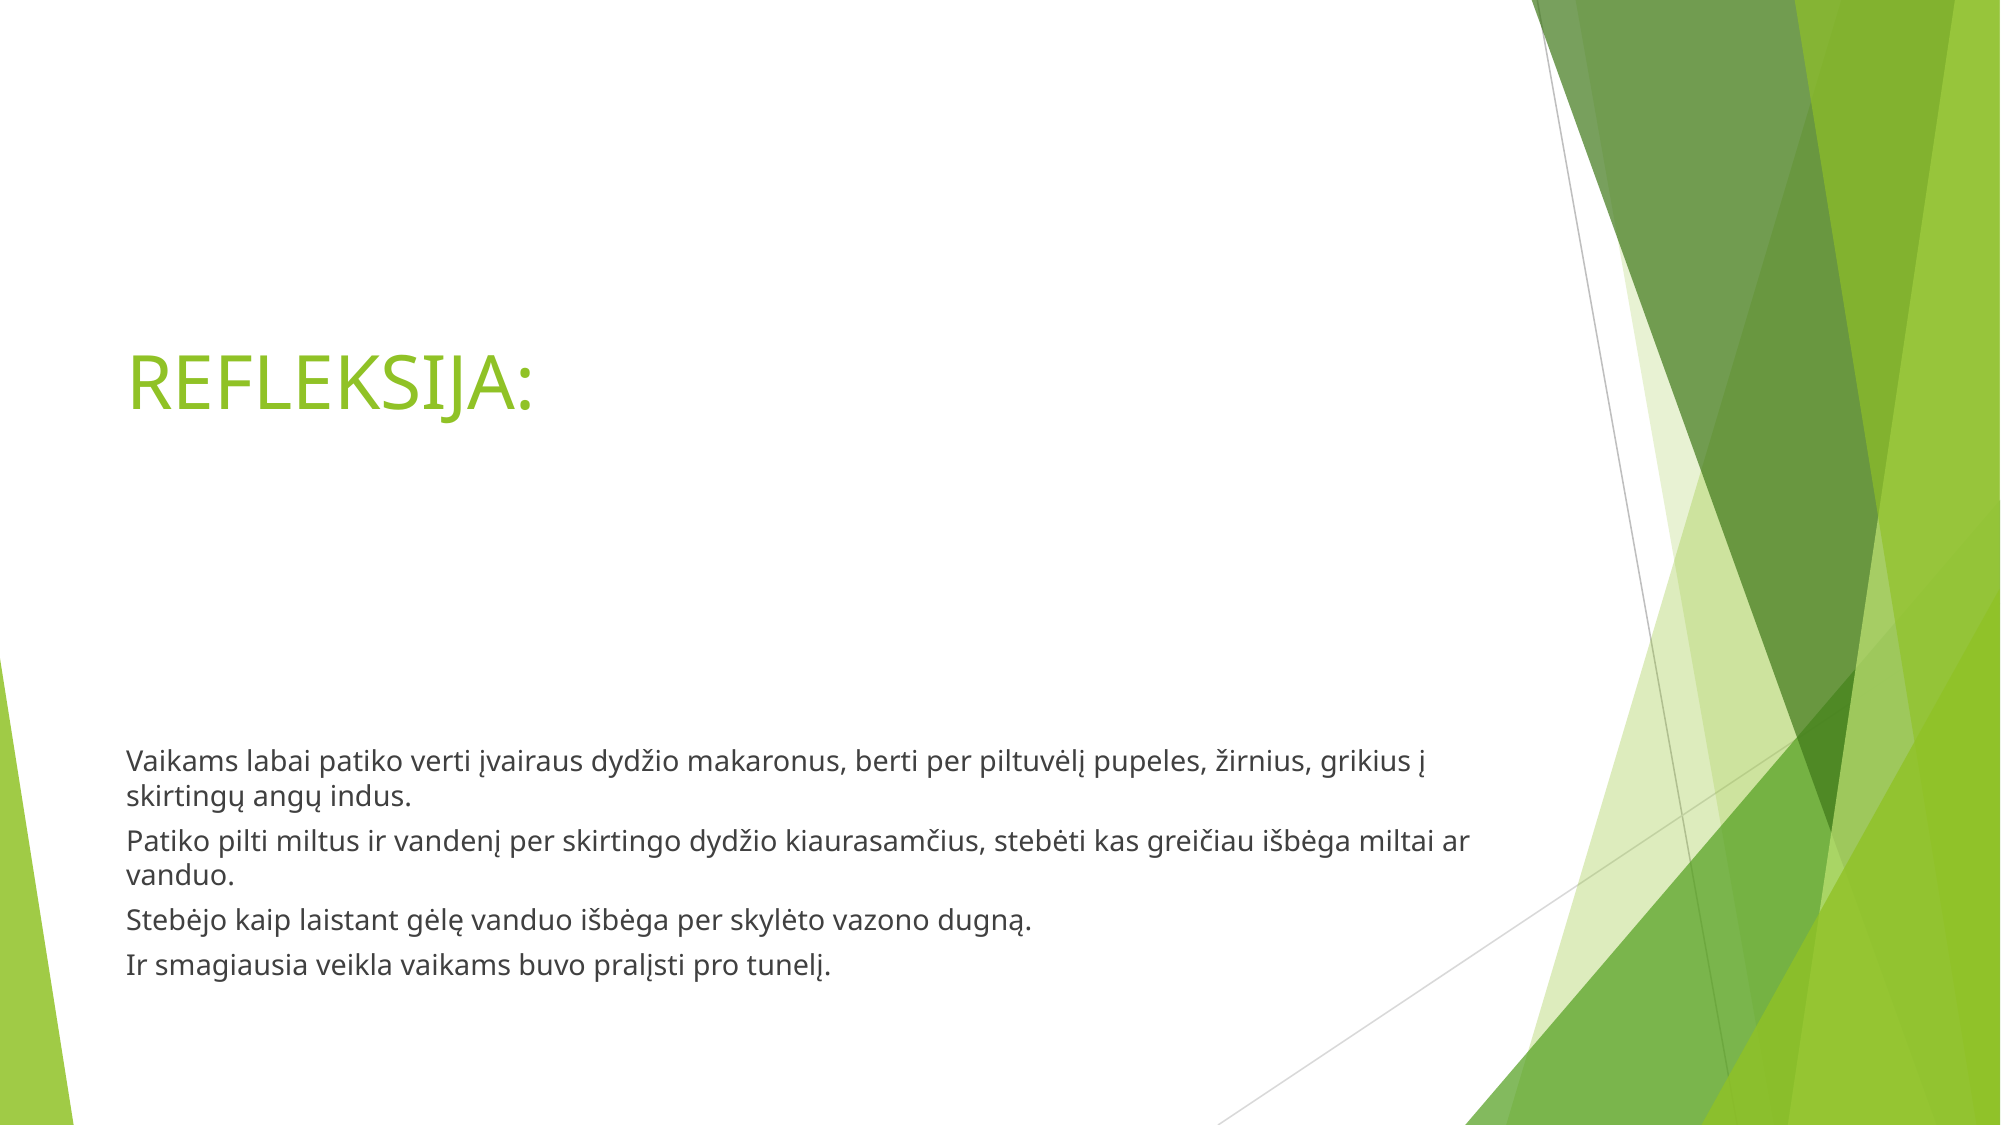

# REFLEKSIJA:
Vaikams labai patiko verti įvairaus dydžio makaronus, berti per piltuvėlį pupeles, žirnius, grikius į skirtingų angų indus.
Patiko pilti miltus ir vandenį per skirtingo dydžio kiaurasamčius, stebėti kas greičiau išbėga miltai ar vanduo.
Stebėjo kaip laistant gėlę vanduo išbėga per skylėto vazono dugną.
Ir smagiausia veikla vaikams buvo pralįsti pro tunelį.